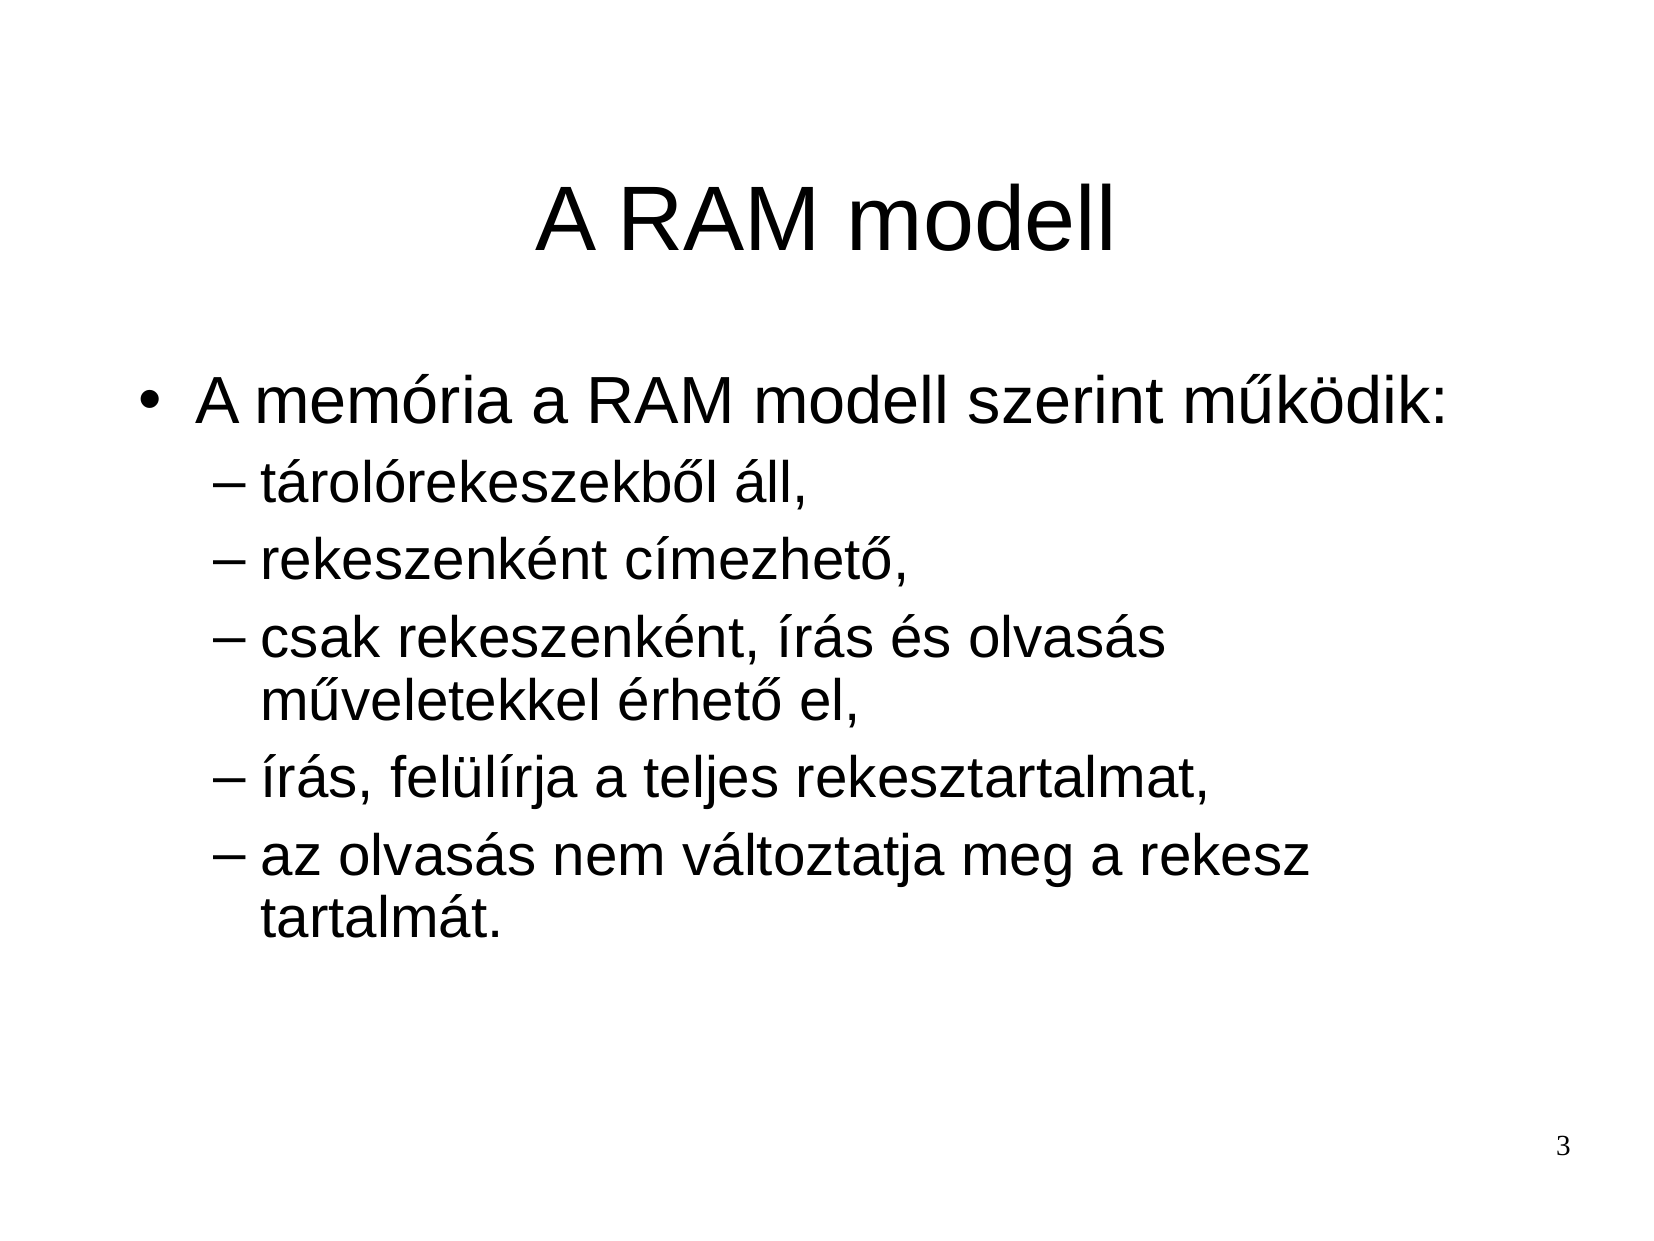

# A RAM modell
A memória a RAM modell szerint működik:
tárolórekeszekből áll,
rekeszenként címezhető,
csak rekeszenként, írás és olvasás műveletekkel érhető el,
írás, felülírja a teljes rekesztartalmat,
az olvasás nem változtatja meg a rekesz tartalmát.
3